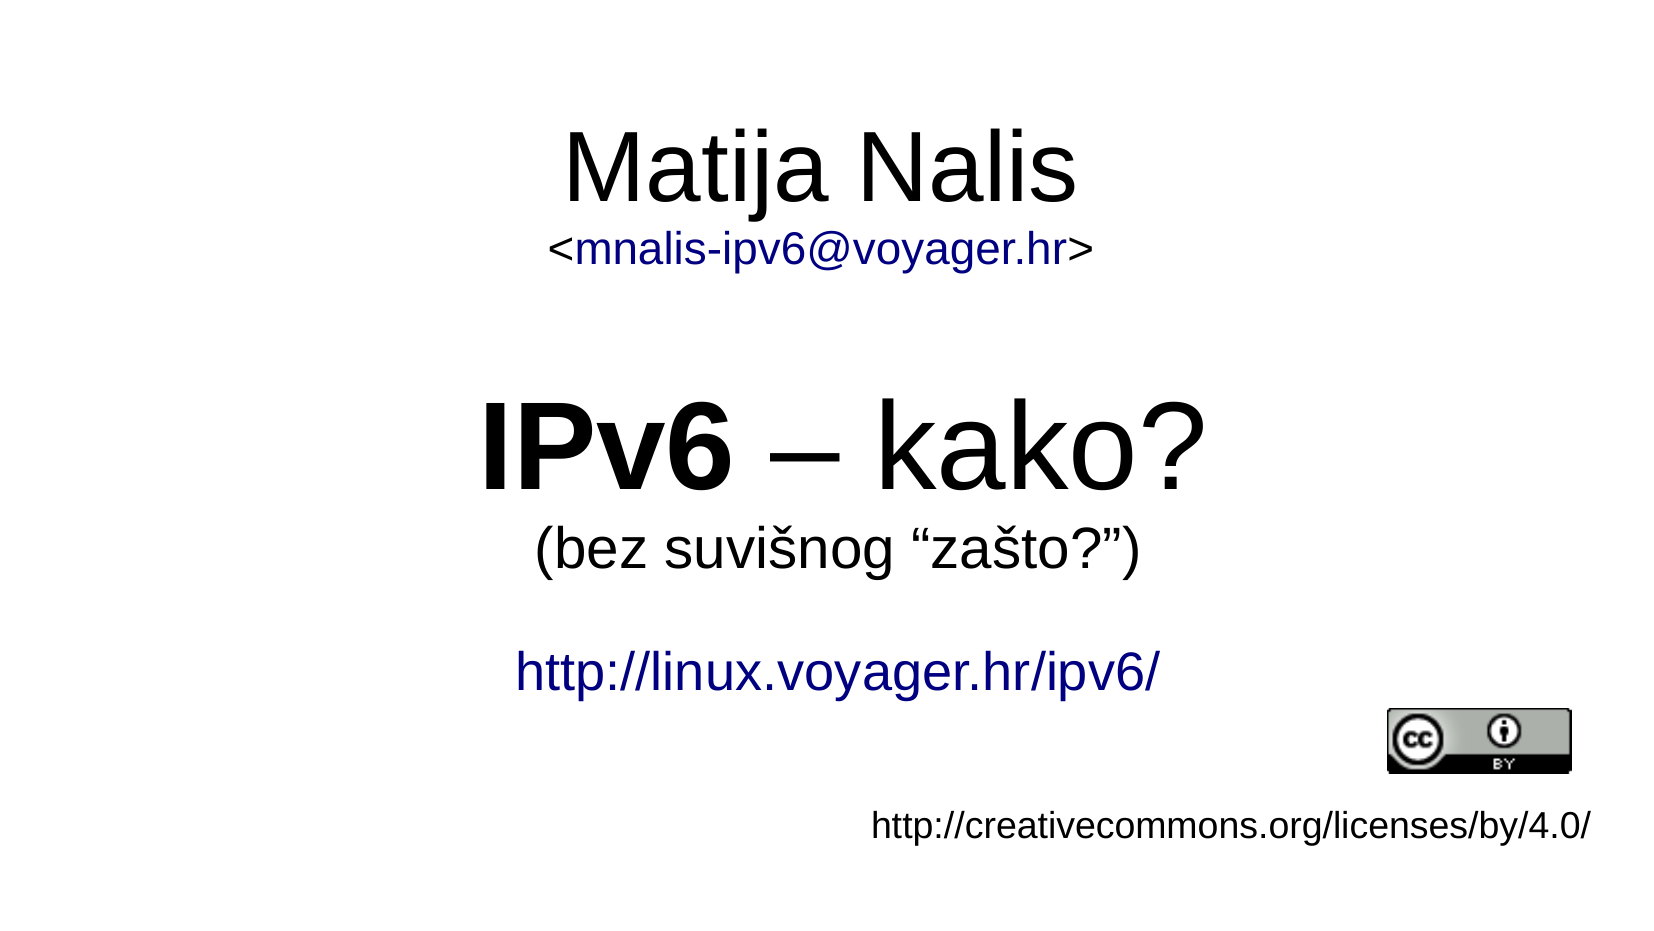

Matija Nalis
<mnalis-ipv6@voyager.hr>
IPv6 – kako?
(bez suvišnog “zašto?”)
http://linux.voyager.hr/ipv6/
http://creativecommons.org/licenses/by/4.0/